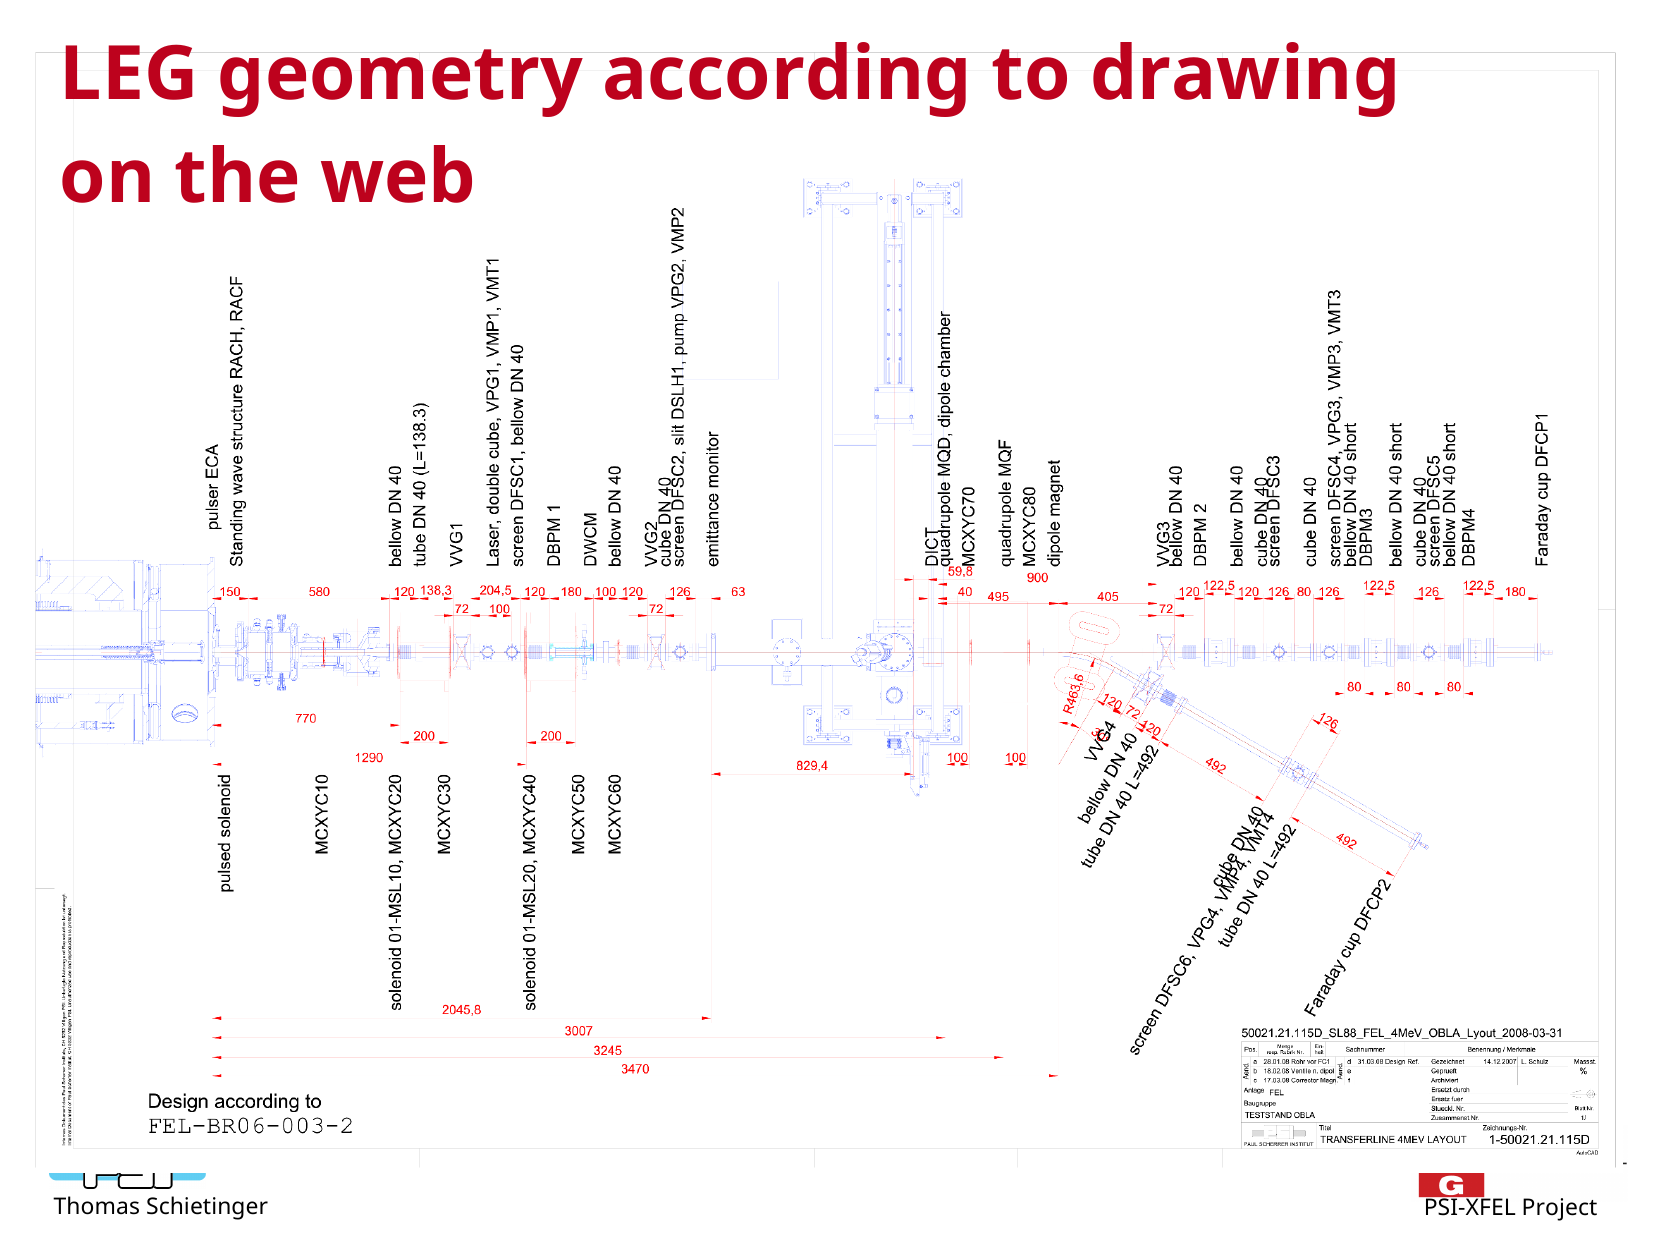

# LEG geometry according to drawing on the web